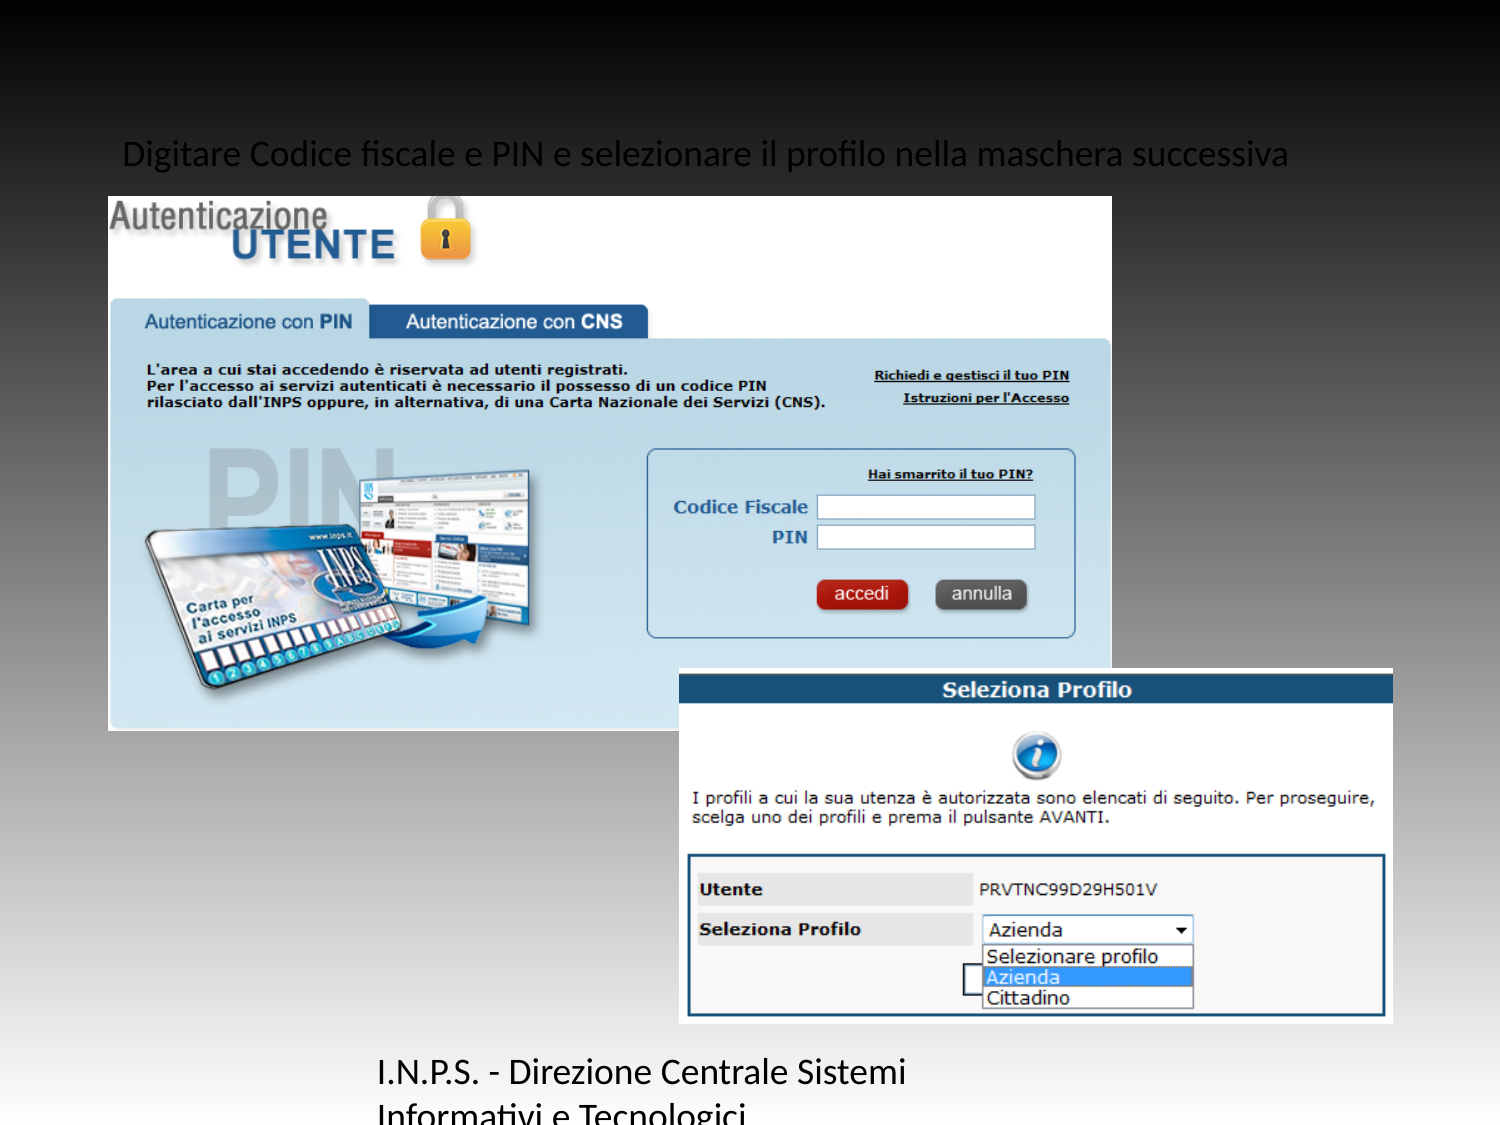

Digitare Codice fiscale e PIN e selezionare il profilo nella maschera successiva
I.N.P.S. - Direzione Centrale Sistemi Informativi e Tecnologici